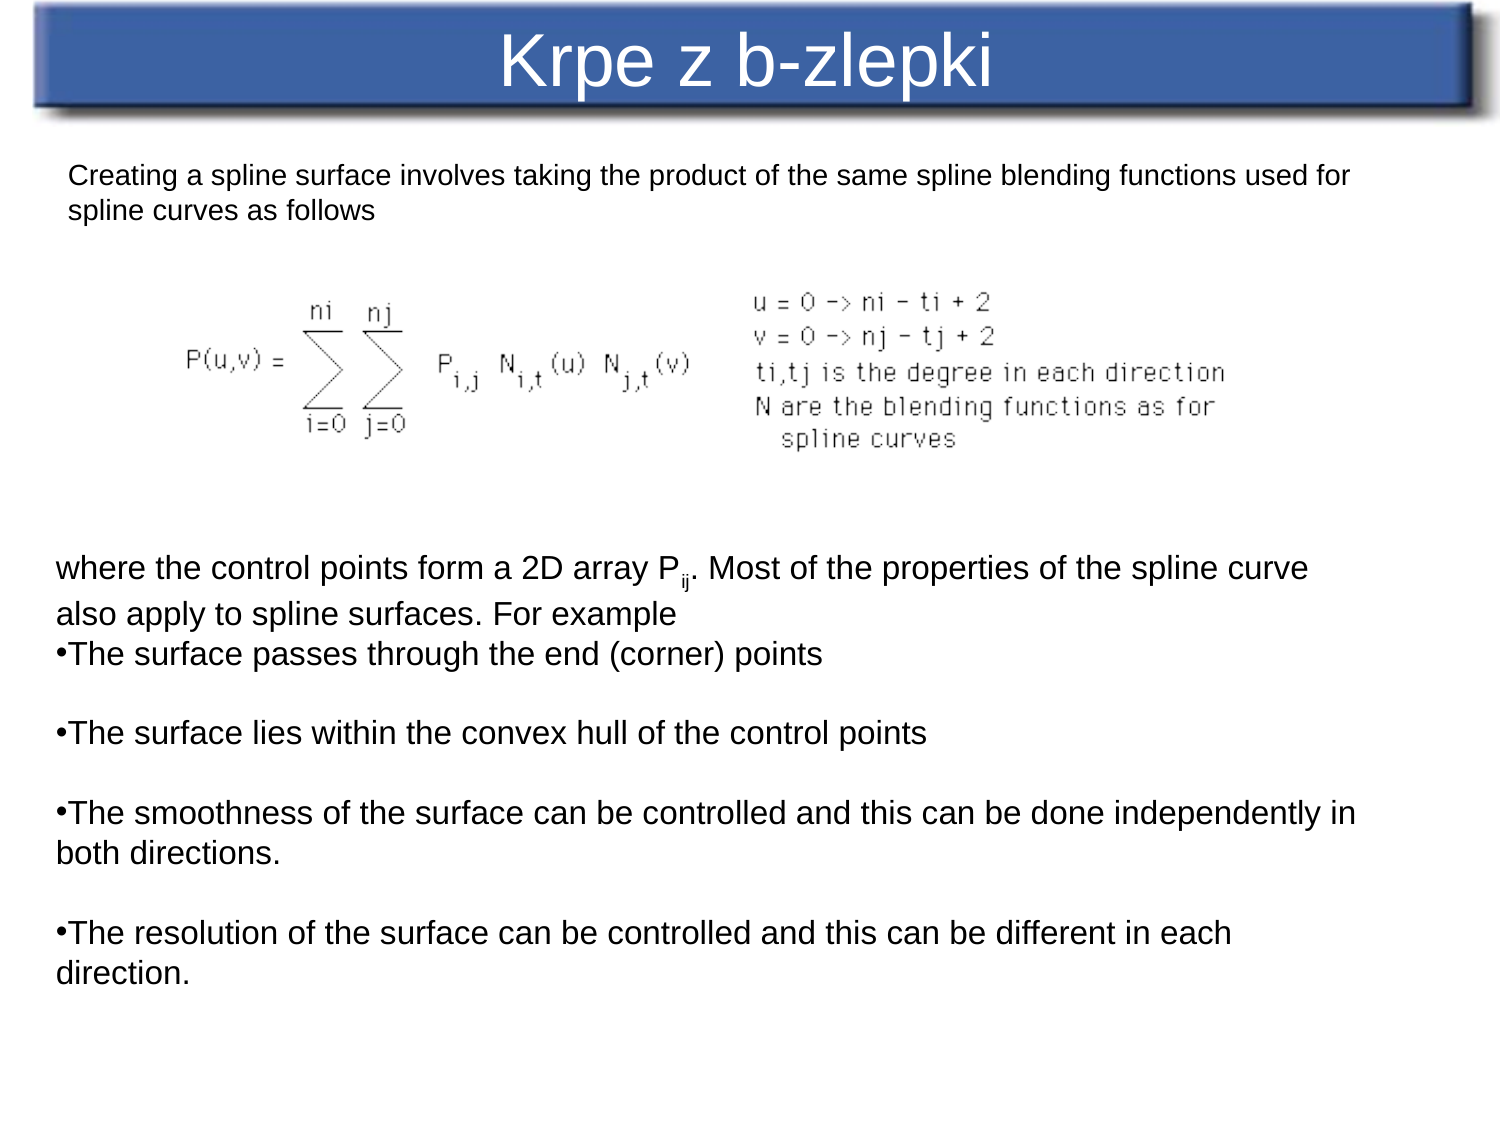

# Krpe z b-zlepki
Creating a spline surface involves taking the product of the same spline blending functions used for spline curves as follows
where the control points form a 2D array Pij. Most of the properties of the spline curve also apply to spline surfaces. For example
The surface passes through the end (corner) points
The surface lies within the convex hull of the control points
The smoothness of the surface can be controlled and this can be done independently in both directions.
The resolution of the surface can be controlled and this can be different in each direction.